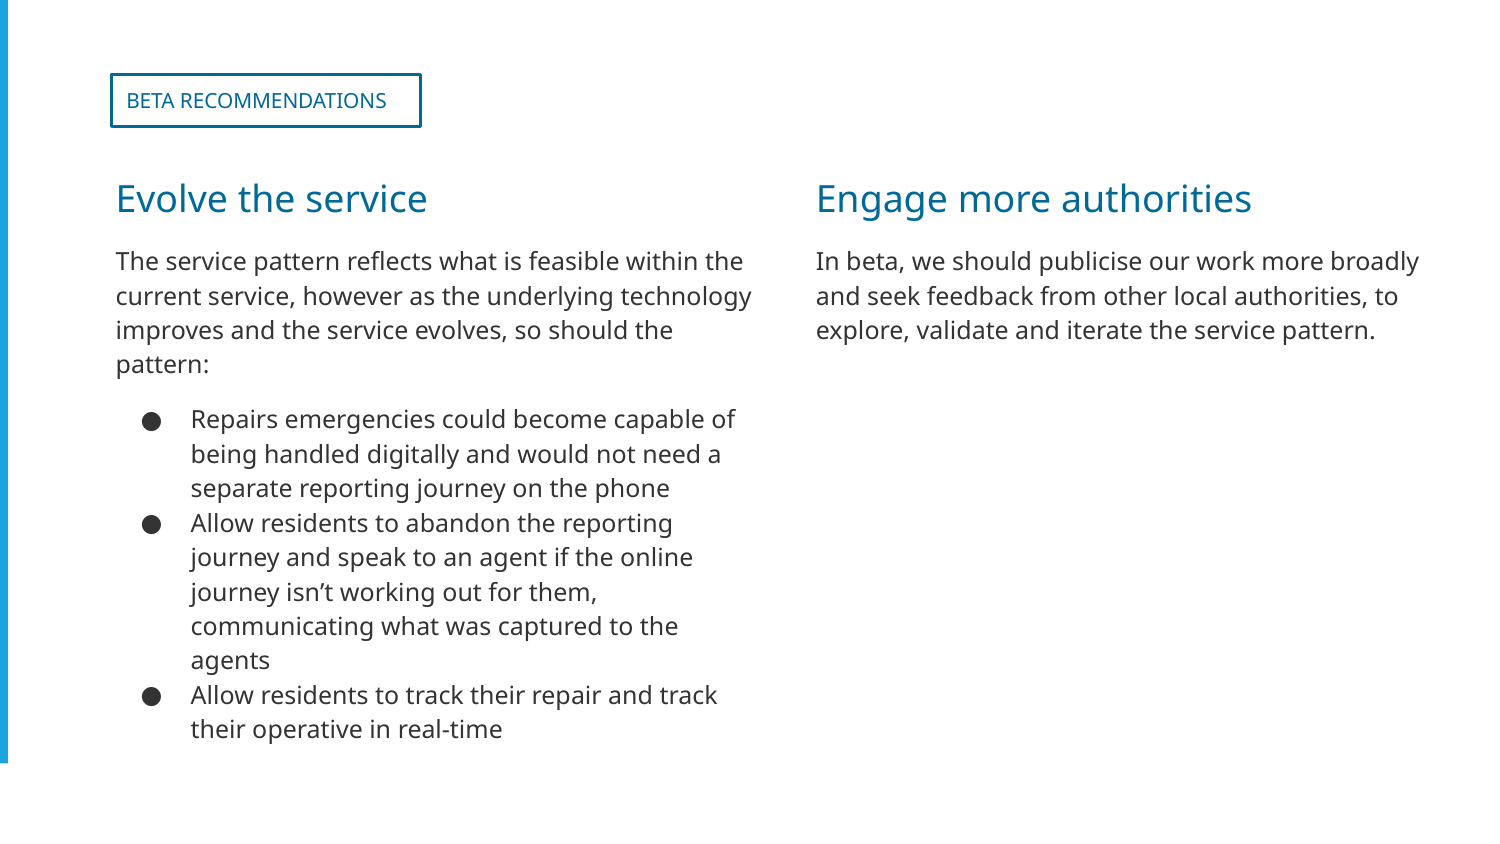

BETA RECOMMENDATIONS
Evolve the service
The service pattern reflects what is feasible within the current service, however as the underlying technology improves and the service evolves, so should the pattern:
Repairs emergencies could become capable of being handled digitally and would not need a separate reporting journey on the phone
Allow residents to abandon the reporting journey and speak to an agent if the online journey isn’t working out for them, communicating what was captured to the agents
Allow residents to track their repair and track their operative in real-time
Engage more authorities
In beta, we should publicise our work more broadly and seek feedback from other local authorities, to explore, validate and iterate the service pattern.